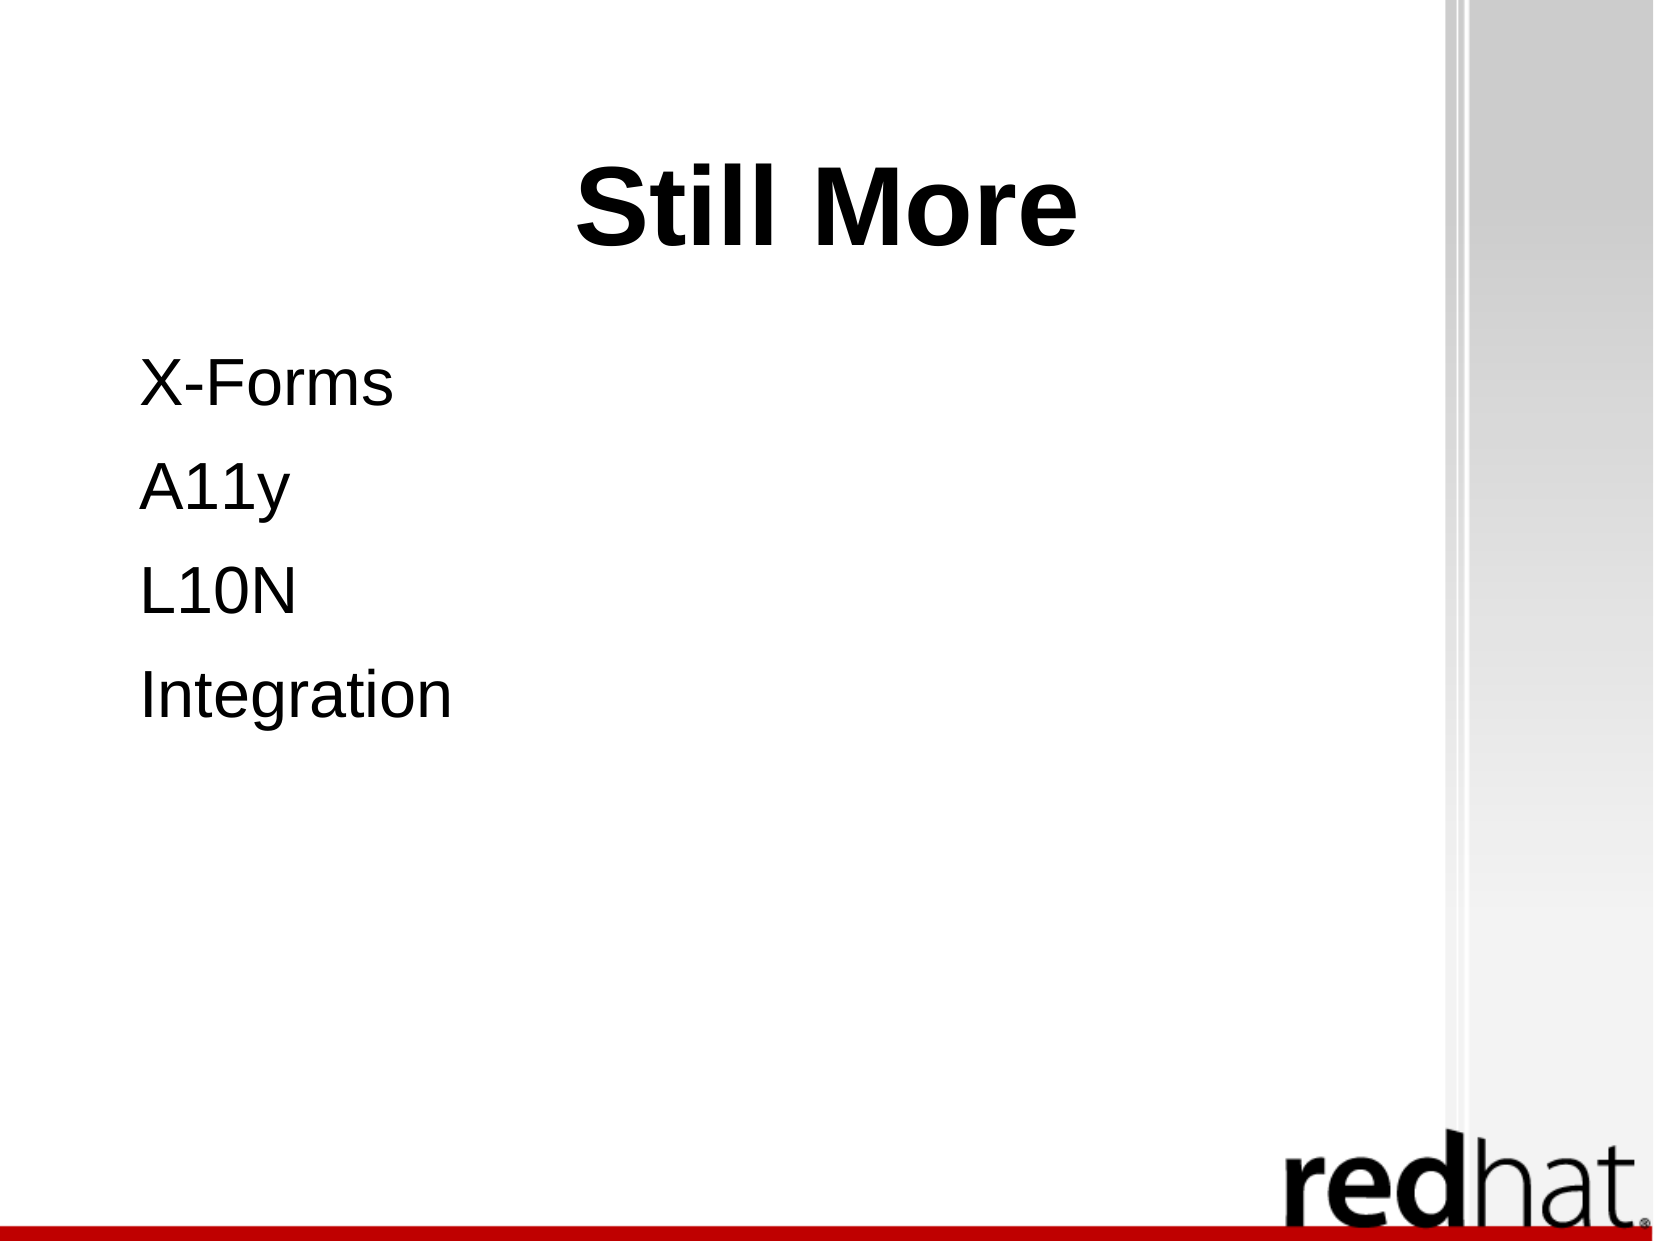

# Still More
X-Forms
A11y
L10N
Integration